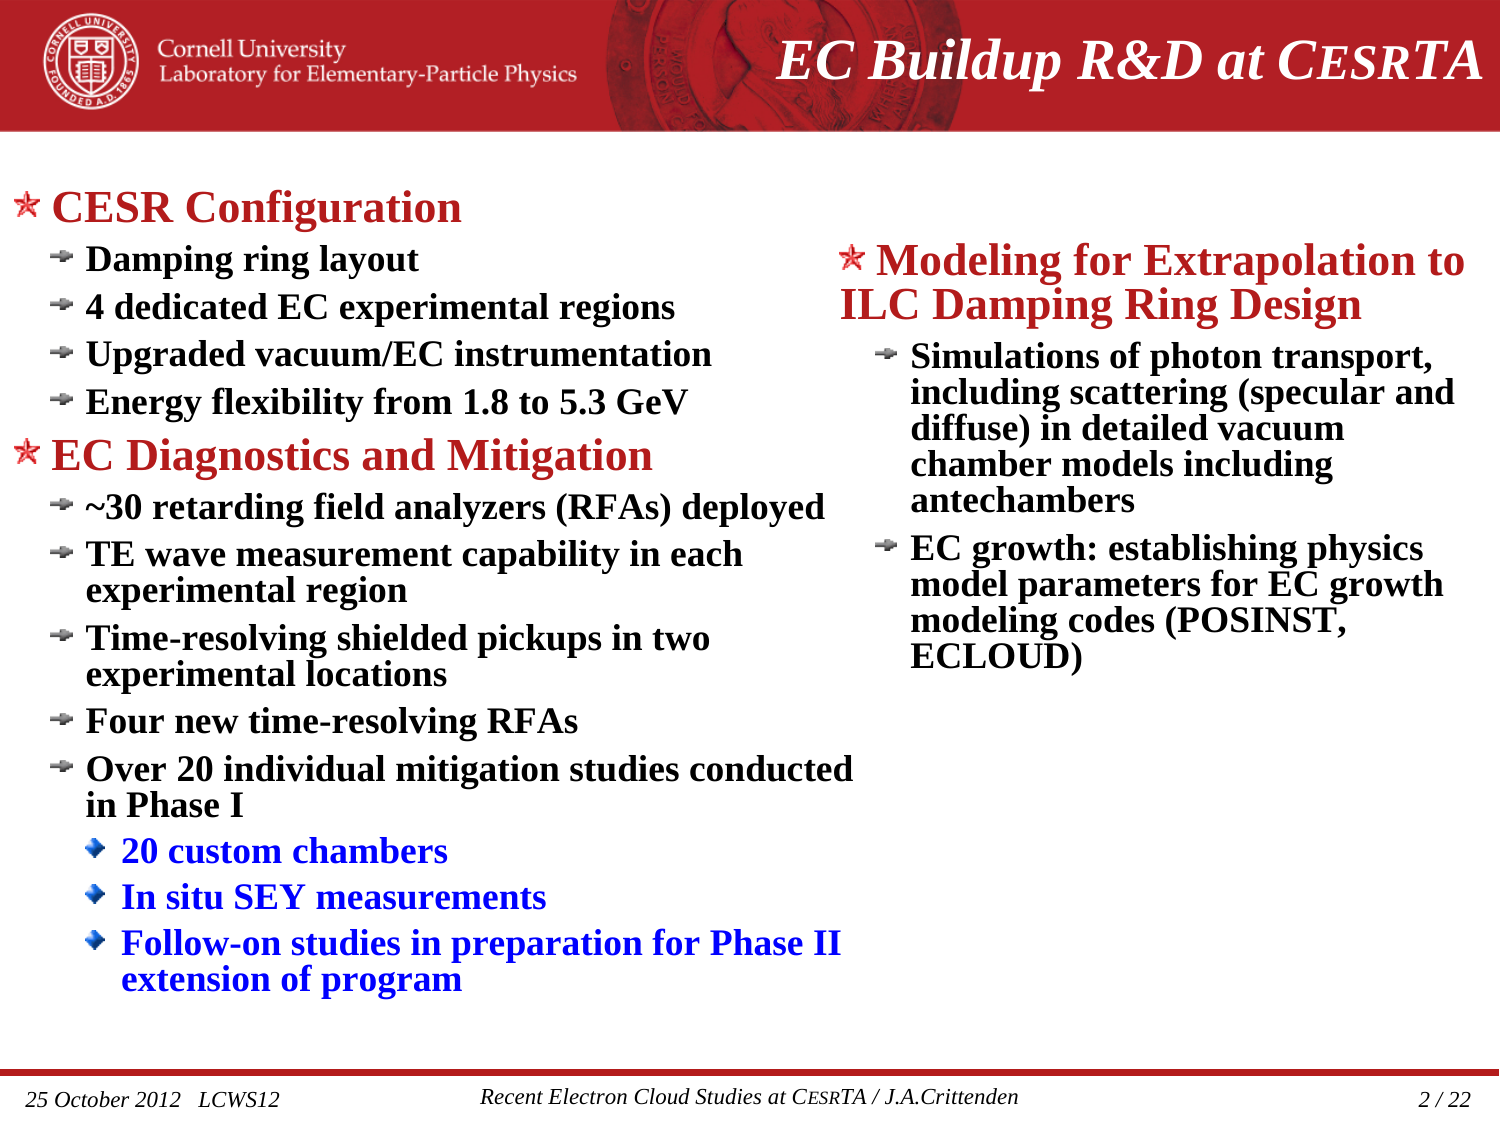

EC Buildup R&D at CESRTA
# CESR Configuration
Damping ring layout
4 dedicated EC experimental regions
Upgraded vacuum/EC instrumentation
Energy flexibility from 1.8 to 5.3 GeV
 EC Diagnostics and Mitigation
~30 retarding field analyzers (RFAs) deployed
TE wave measurement capability in each experimental region
Time-resolving shielded pickups in two experimental locations
Four new time-resolving RFAs
Over 20 individual mitigation studies conducted in Phase I
20 custom chambers
In situ SEY measurements
Follow-on studies in preparation for Phase II extension of program
 Modeling for Extrapolation to ILC Damping Ring Design
Simulations of photon transport, including scattering (specular and diffuse) in detailed vacuum chamber models including antechambers
EC growth: establishing physics model parameters for EC growth modeling codes (POSINST, ECLOUD)